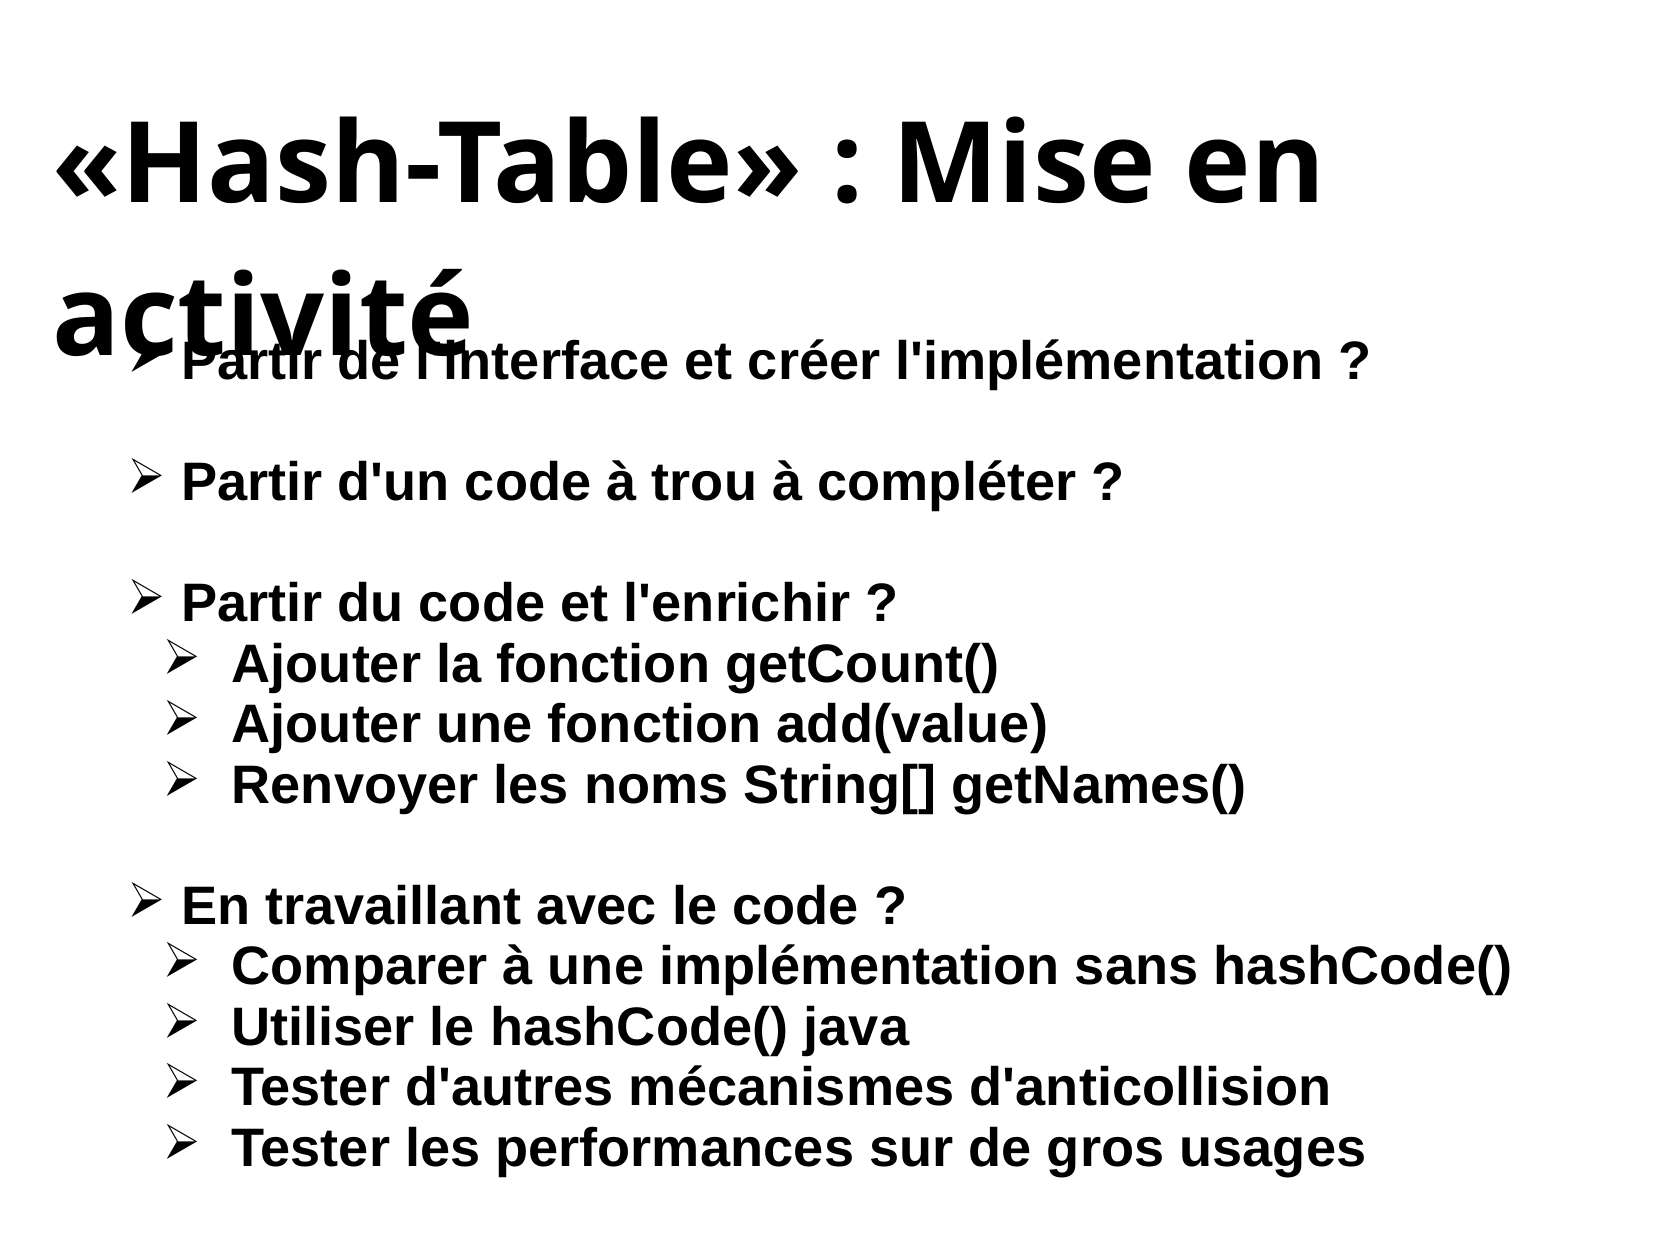

«Hash-Table» : Mise en activité
 Partir de l'interface et créer l'implémentation ?
 Partir d'un code à trou à compléter ?
 Partir du code et l'enrichir ?
 Ajouter la fonction getCount()
 Ajouter une fonction add(value)
 Renvoyer les noms String[] getNames()
 En travaillant avec le code ?
 Comparer à une implémentation sans hashCode()
 Utiliser le hashCode() java
 Tester d'autres mécanismes d'anticollision
 Tester les performances sur de gros usages